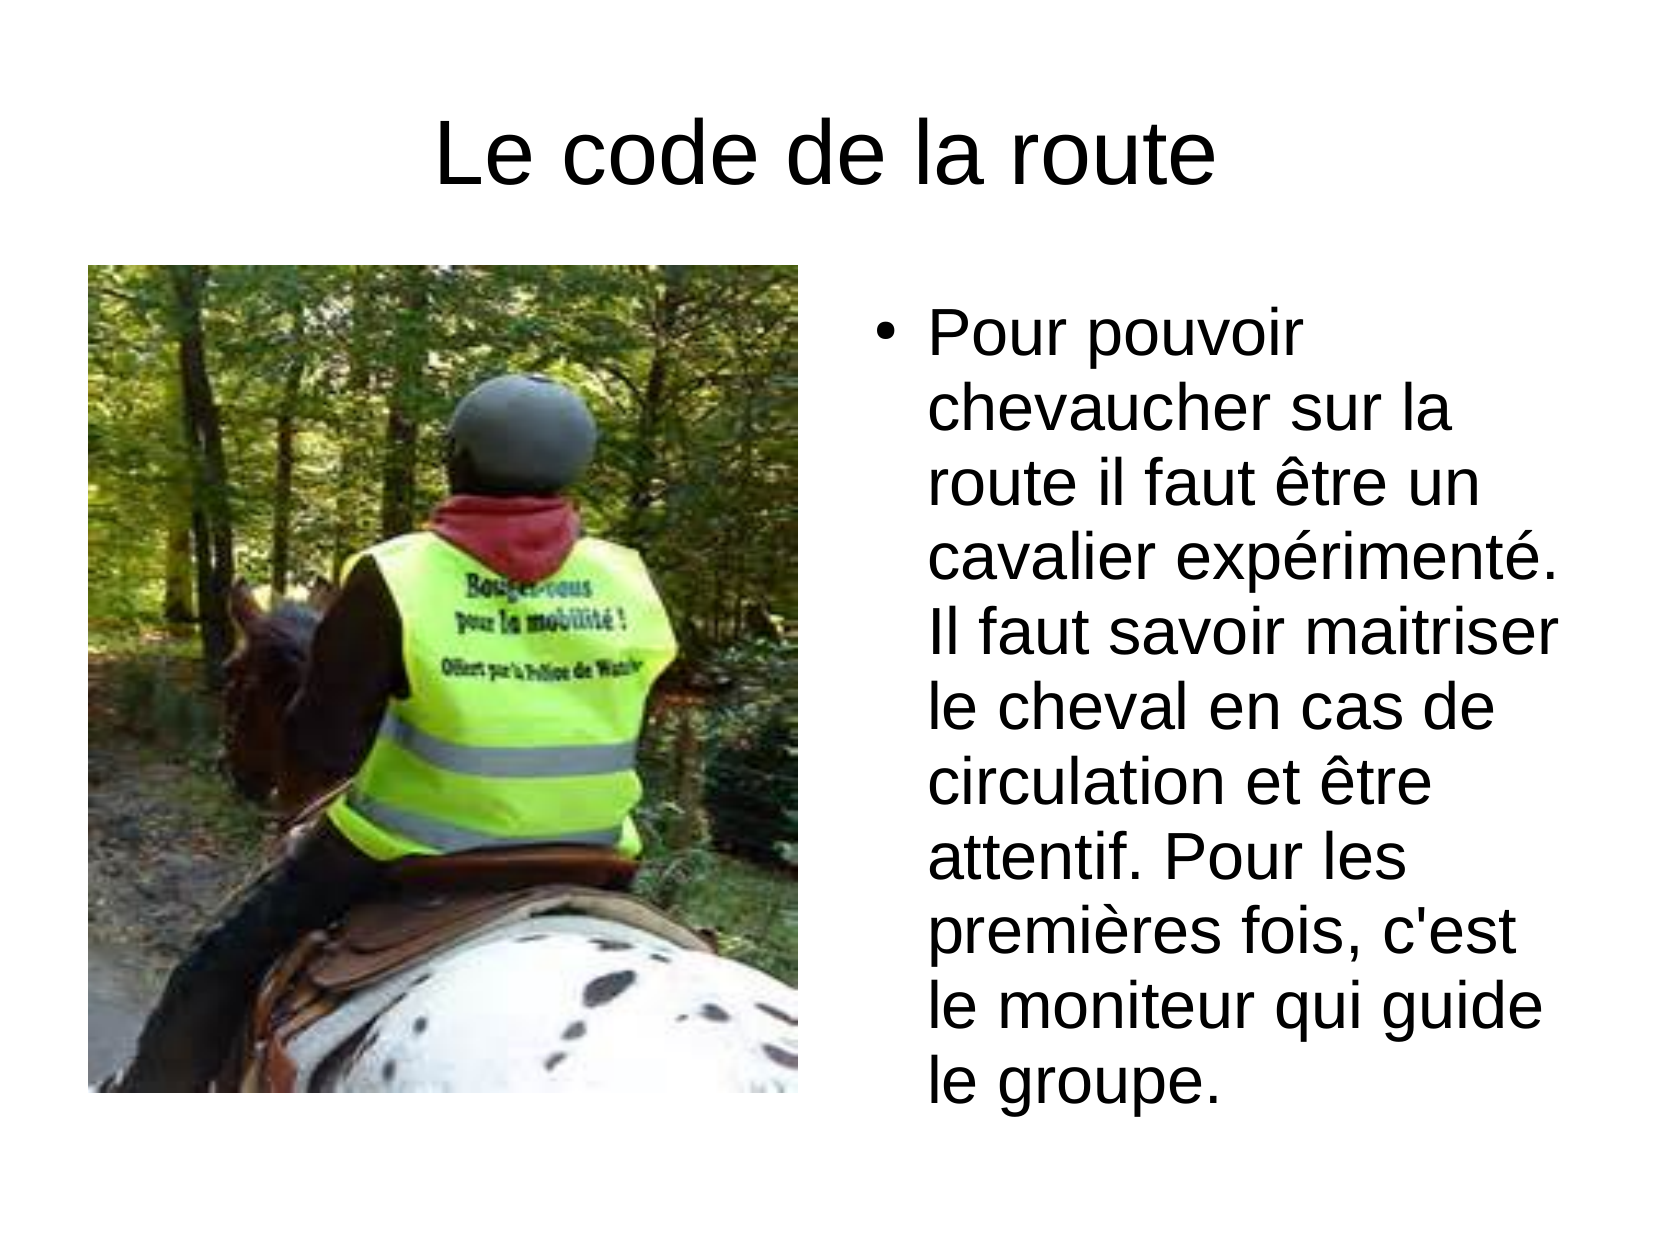

# Le code de la route
Pour pouvoir chevaucher sur la route il faut être un cavalier expérimenté. Il faut savoir maitriser le cheval en cas de circulation et être attentif. Pour les premières fois, c'est le moniteur qui guide le groupe.